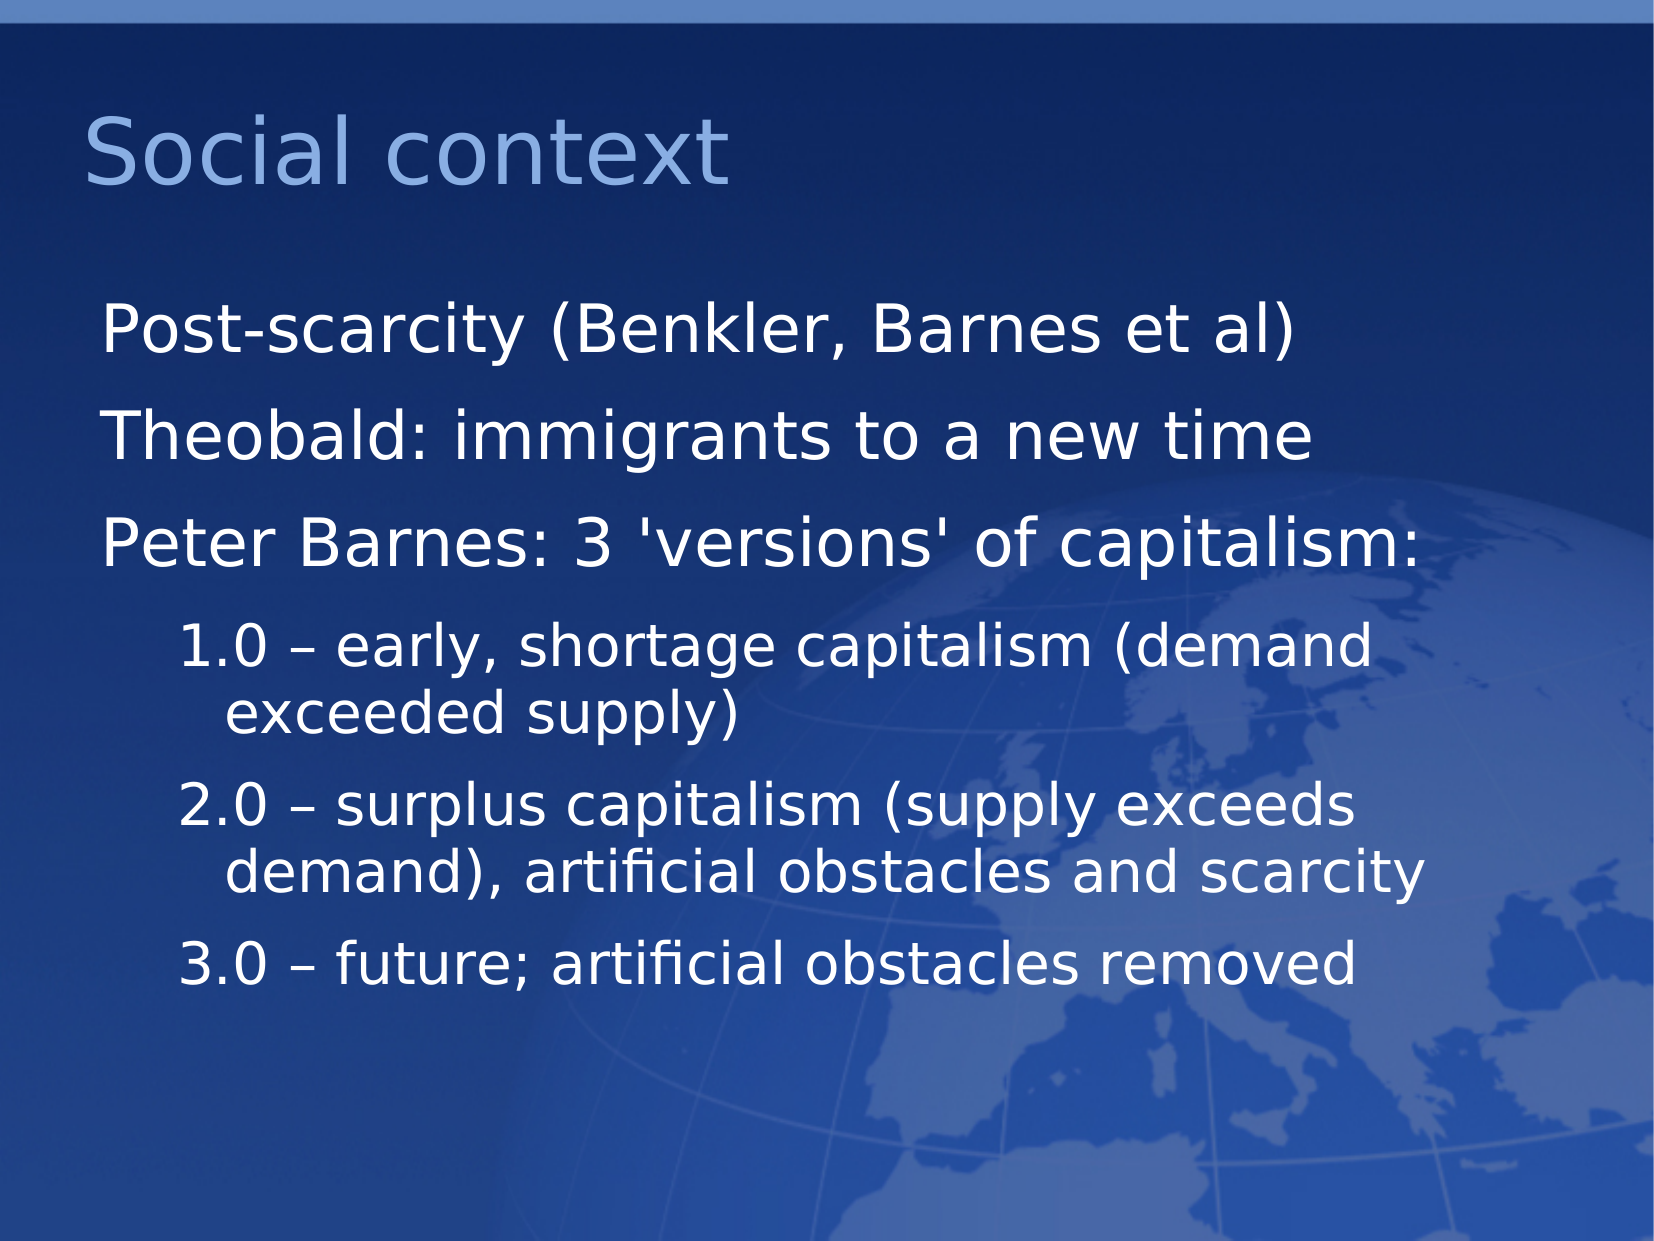

# Social context
Post-scarcity (Benkler, Barnes et al)
Theobald: immigrants to a new time
Peter Barnes: 3 'versions' of capitalism:
1.0 – early, shortage capitalism (demand exceeded supply)
2.0 – surplus capitalism (supply exceeds demand), artificial obstacles and scarcity
3.0 – future; artificial obstacles removed